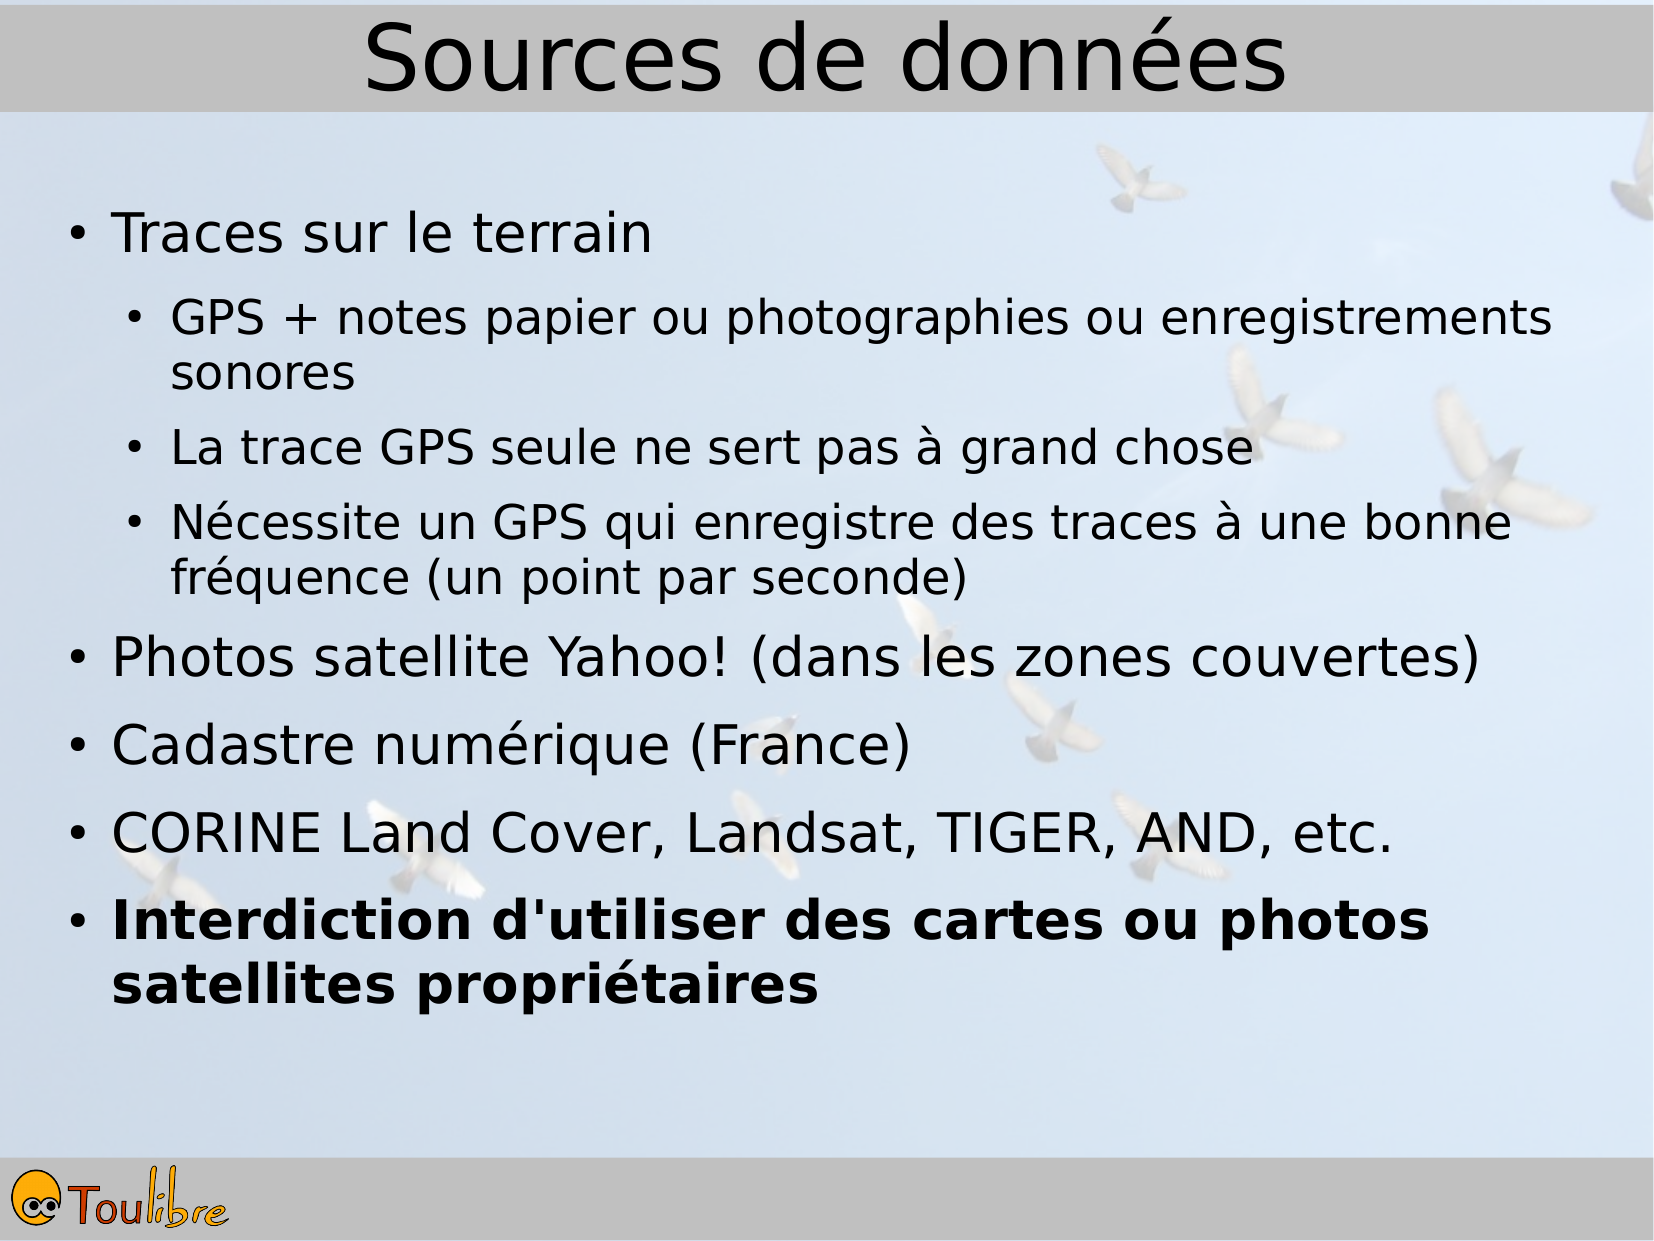

# Sources de données
Traces sur le terrain
GPS + notes papier ou photographies ou enregistrements sonores
La trace GPS seule ne sert pas à grand chose
Nécessite un GPS qui enregistre des traces à une bonne fréquence (un point par seconde)
Photos satellite Yahoo! (dans les zones couvertes)
Cadastre numérique (France)
CORINE Land Cover, Landsat, TIGER, AND, etc.
Interdiction d'utiliser des cartes ou photos satellites propriétaires